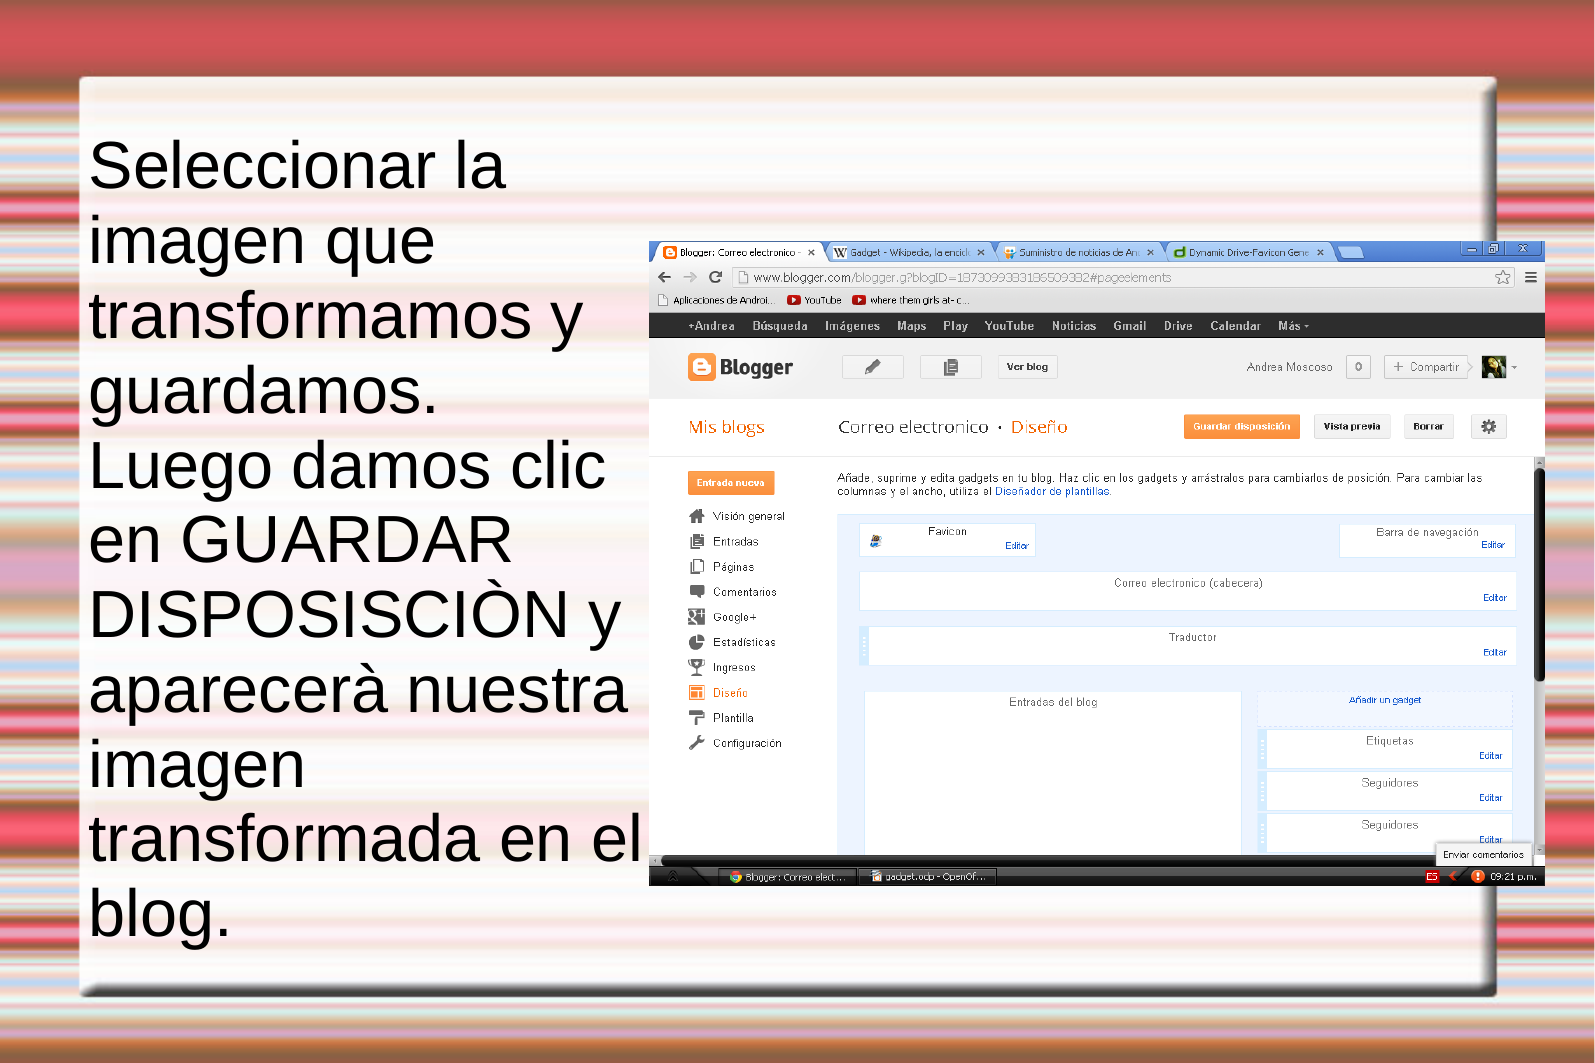

# Seleccionar la imagen que transformamos y guardamos. Luego damos clic en GUARDAR DISPOSISCIÒN y aparecerà nuestra imagen transformada en el blog.